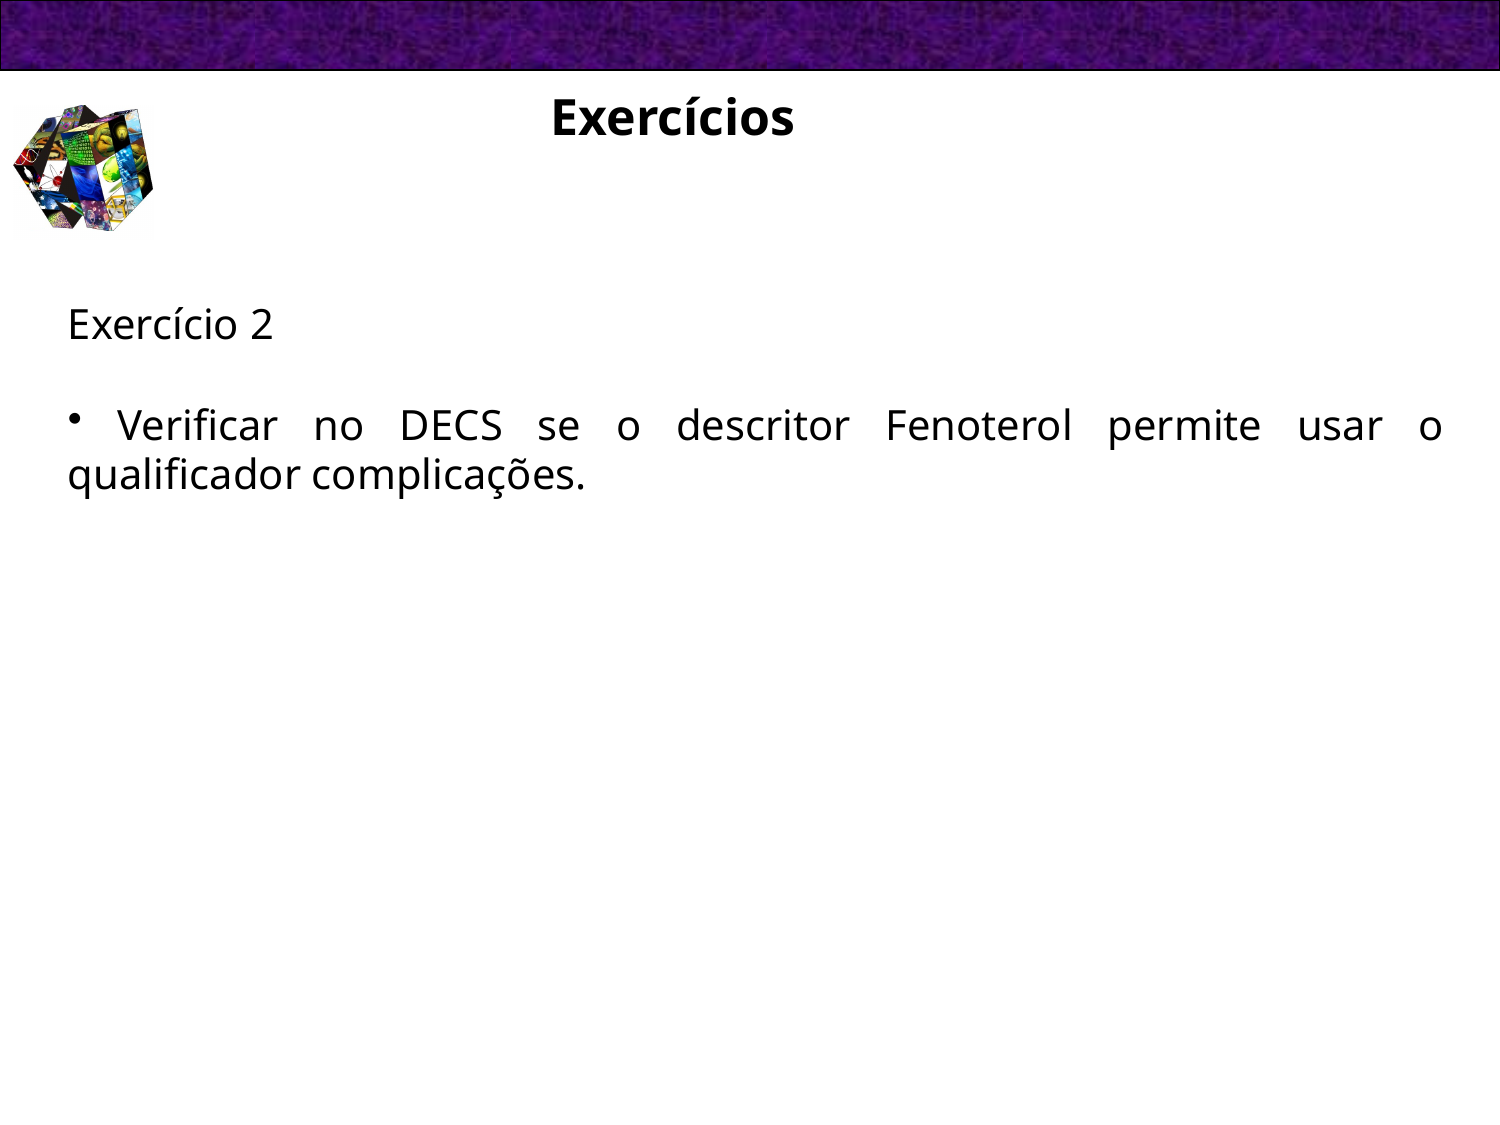

Exercícios
Exercício 2
 Verificar no DECS se o descritor Fenoterol permite usar o qualificador complicações.